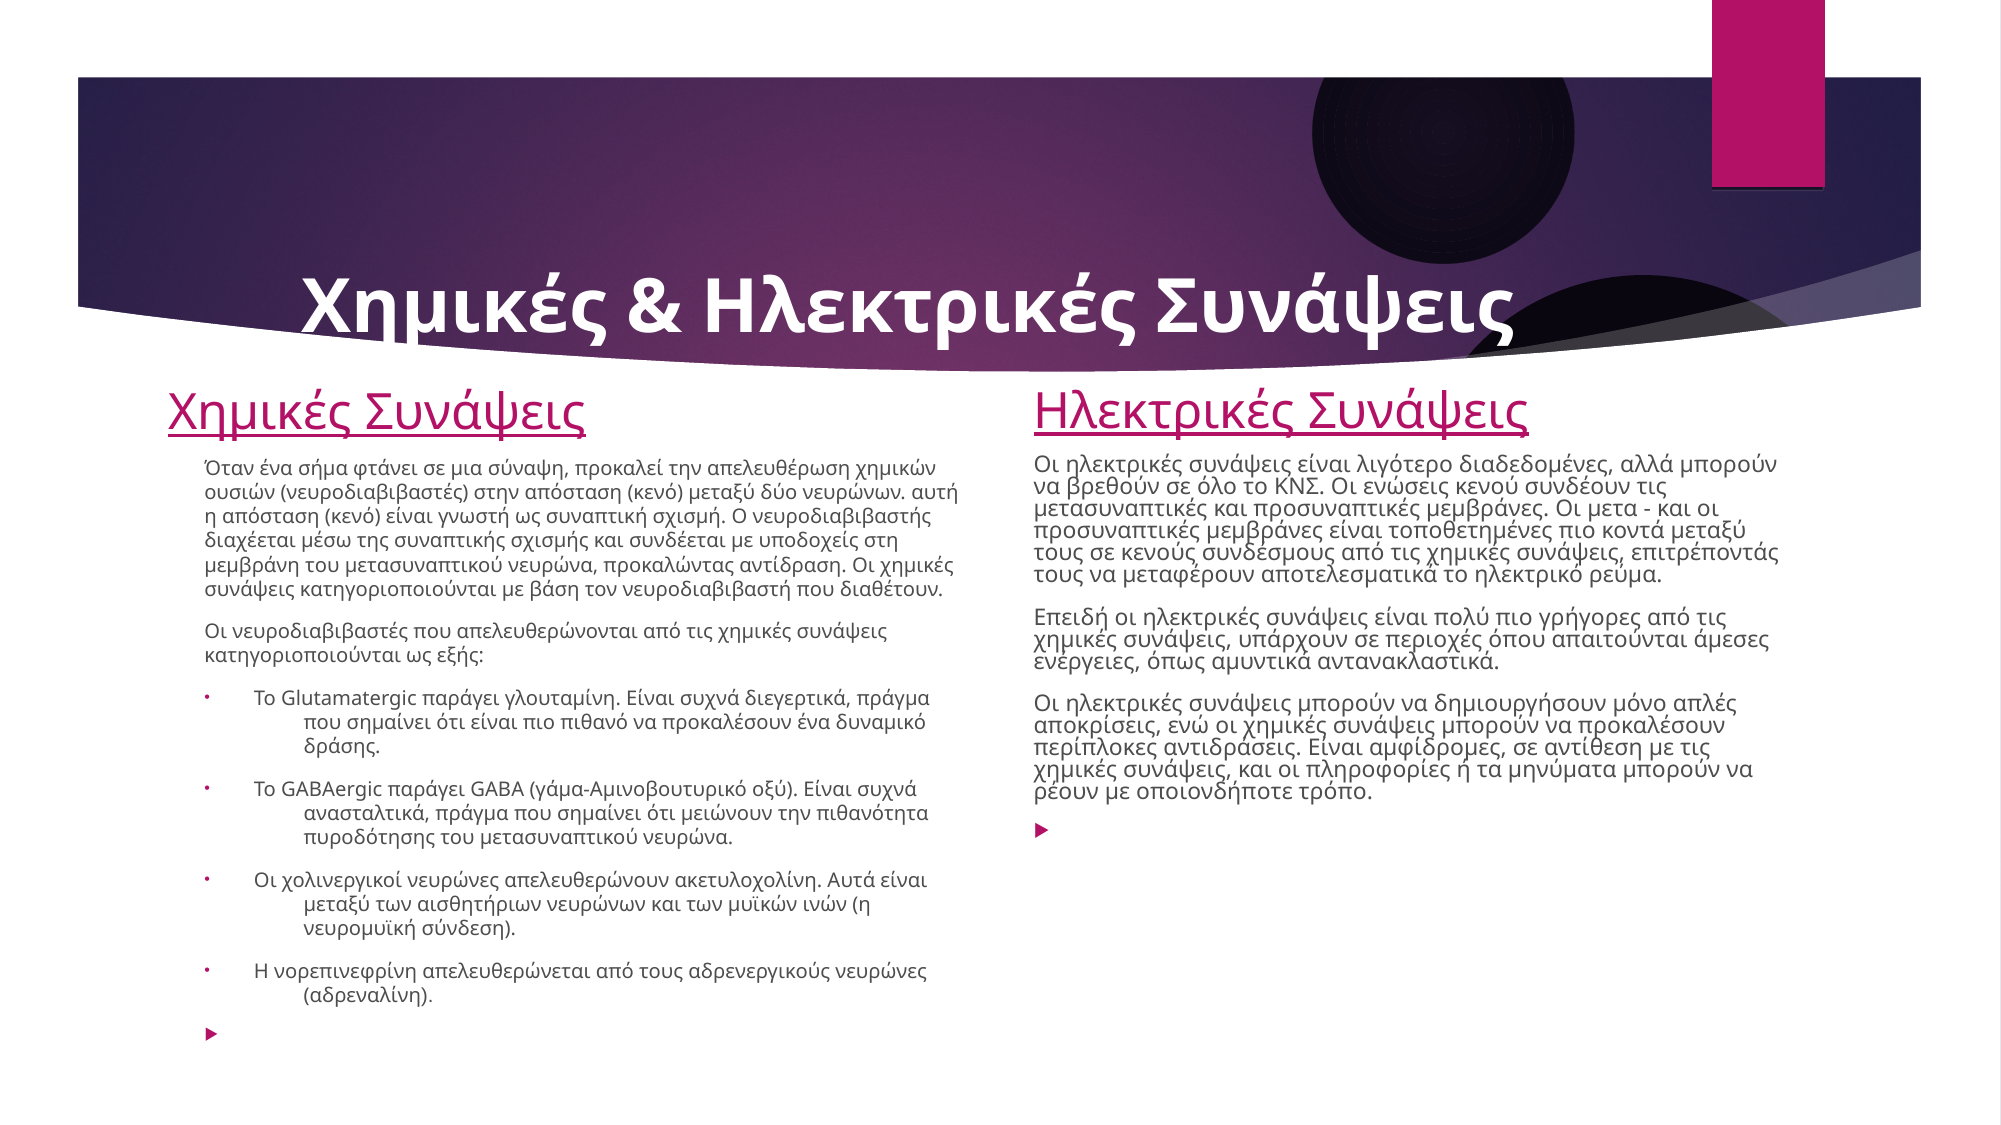

# Χημικές & Ηλεκτρικές Συνάψεις
Ηλεκτρικές Συνάψεις
Χημικές Συνάψεις
Όταν ένα σήμα φτάνει σε μια σύναψη, προκαλεί την απελευθέρωση χημικών ουσιών (νευροδιαβιβαστές) στην απόσταση (κενό) μεταξύ δύο νευρώνων. αυτή η απόσταση (κενό) είναι γνωστή ως συναπτική σχισμή. Ο νευροδιαβιβαστής διαχέεται μέσω της συναπτικής σχισμής και συνδέεται με υποδοχείς στη μεμβράνη του μετασυναπτικού νευρώνα, προκαλώντας αντίδραση. Οι χημικές συνάψεις κατηγοριοποιούνται με βάση τον νευροδιαβιβαστή που διαθέτουν.
Οι νευροδιαβιβαστές που απελευθερώνονται από τις χημικές συνάψεις κατηγοριοποιούνται ως εξής:
Το Glutamatergic παράγει γλουταμίνη. Είναι συχνά διεγερτικά, πράγμα που σημαίνει ότι είναι πιο πιθανό να προκαλέσουν ένα δυναμικό δράσης.
Το GABAergic παράγει GABA (γάμα-Αμινοβουτυρικό οξύ). Είναι συχνά ανασταλτικά, πράγμα που σημαίνει ότι μειώνουν την πιθανότητα πυροδότησης του μετασυναπτικού νευρώνα.
Οι χολινεργικοί νευρώνες απελευθερώνουν ακετυλοχολίνη. Αυτά είναι μεταξύ των αισθητήριων νευρώνων και των μυϊκών ινών (η νευρομυϊκή σύνδεση).
Η νορεπινεφρίνη απελευθερώνεται από τους αδρενεργικούς νευρώνες (αδρεναλίνη).
Οι ηλεκτρικές συνάψεις είναι λιγότερο διαδεδομένες, αλλά μπορούν να βρεθούν σε όλο το ΚΝΣ. Οι ενώσεις κενού συνδέουν τις μετασυναπτικές και προσυναπτικές μεμβράνες. Οι μετα - και οι προσυναπτικές μεμβράνες είναι τοποθετημένες πιο κοντά μεταξύ τους σε κενούς συνδέσμους από τις χημικές συνάψεις, επιτρέποντάς τους να μεταφέρουν αποτελεσματικά το ηλεκτρικό ρεύμα.
Επειδή οι ηλεκτρικές συνάψεις είναι πολύ πιο γρήγορες από τις χημικές συνάψεις, υπάρχουν σε περιοχές όπου απαιτούνται άμεσες ενέργειες, όπως αμυντικά αντανακλαστικά.
Οι ηλεκτρικές συνάψεις μπορούν να δημιουργήσουν μόνο απλές αποκρίσεις, ενώ οι χημικές συνάψεις μπορούν να προκαλέσουν περίπλοκες αντιδράσεις. Είναι αμφίδρομες, σε αντίθεση με τις χημικές συνάψεις, και οι πληροφορίες ή τα μηνύματα μπορούν να ρέουν με οποιονδήποτε τρόπο.